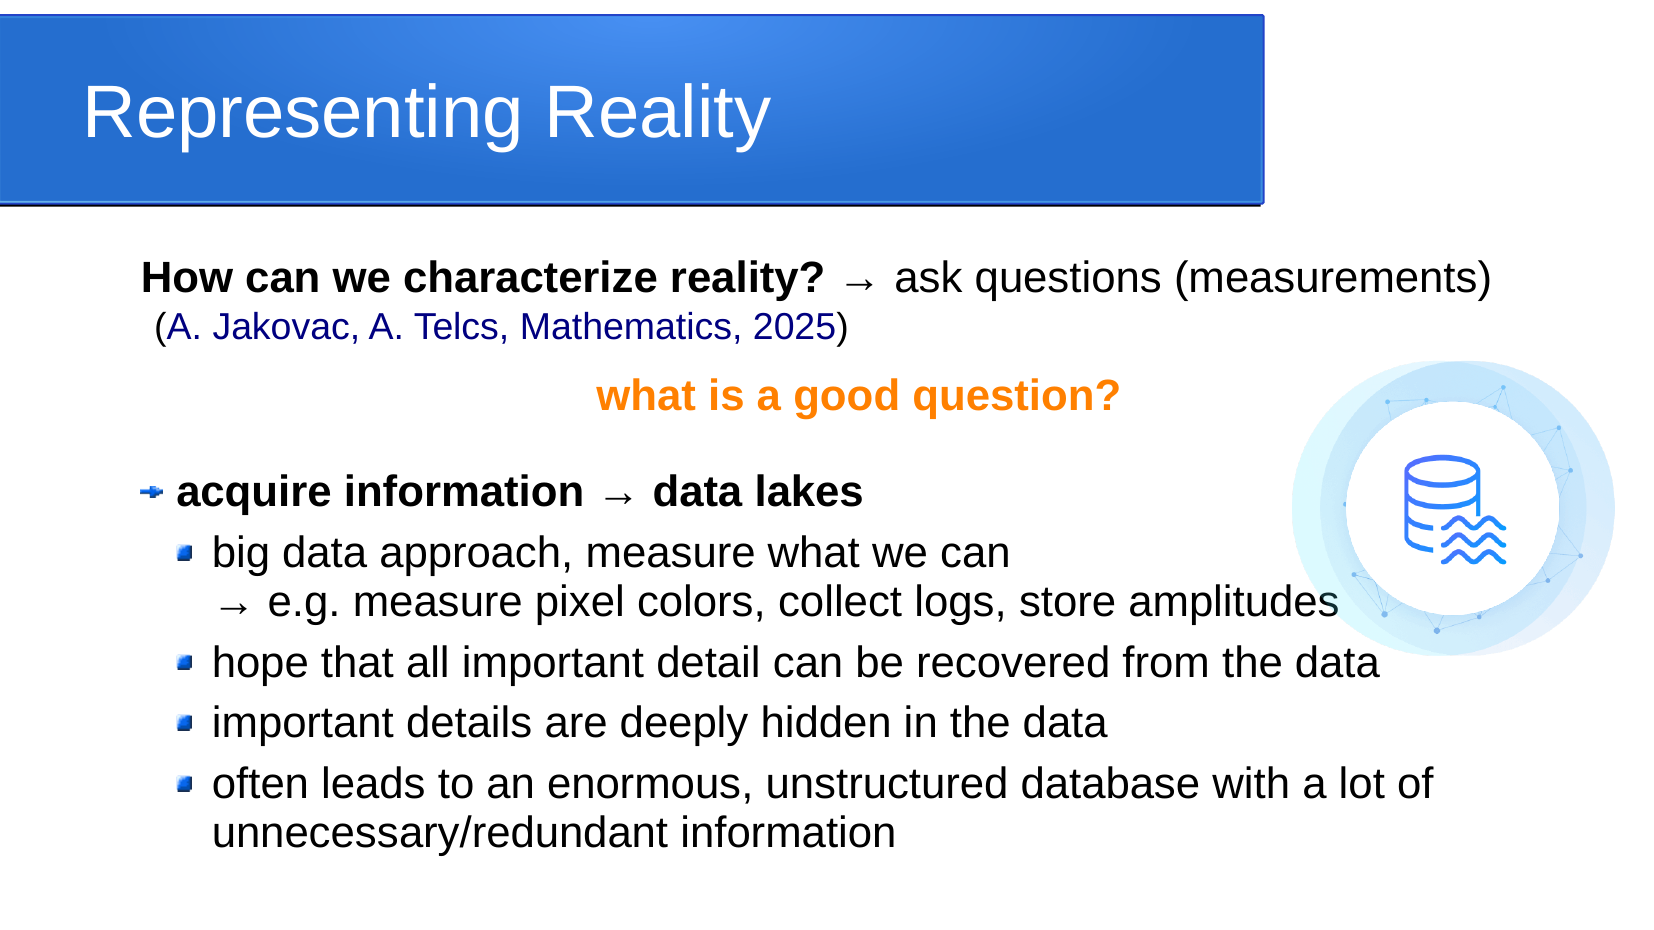

# Representing Reality
How can we characterize reality? → ask questions (measurements)
what is a good question?
acquire information → data lakes
big data approach, measure what we can
→ e.g. measure pixel colors, collect logs, store amplitudes
hope that all important detail can be recovered from the data
important details are deeply hidden in the data
often leads to an enormous, unstructured database with a lot of unnecessary/redundant information
(A. Jakovac, A. Telcs, Mathematics, 2025)